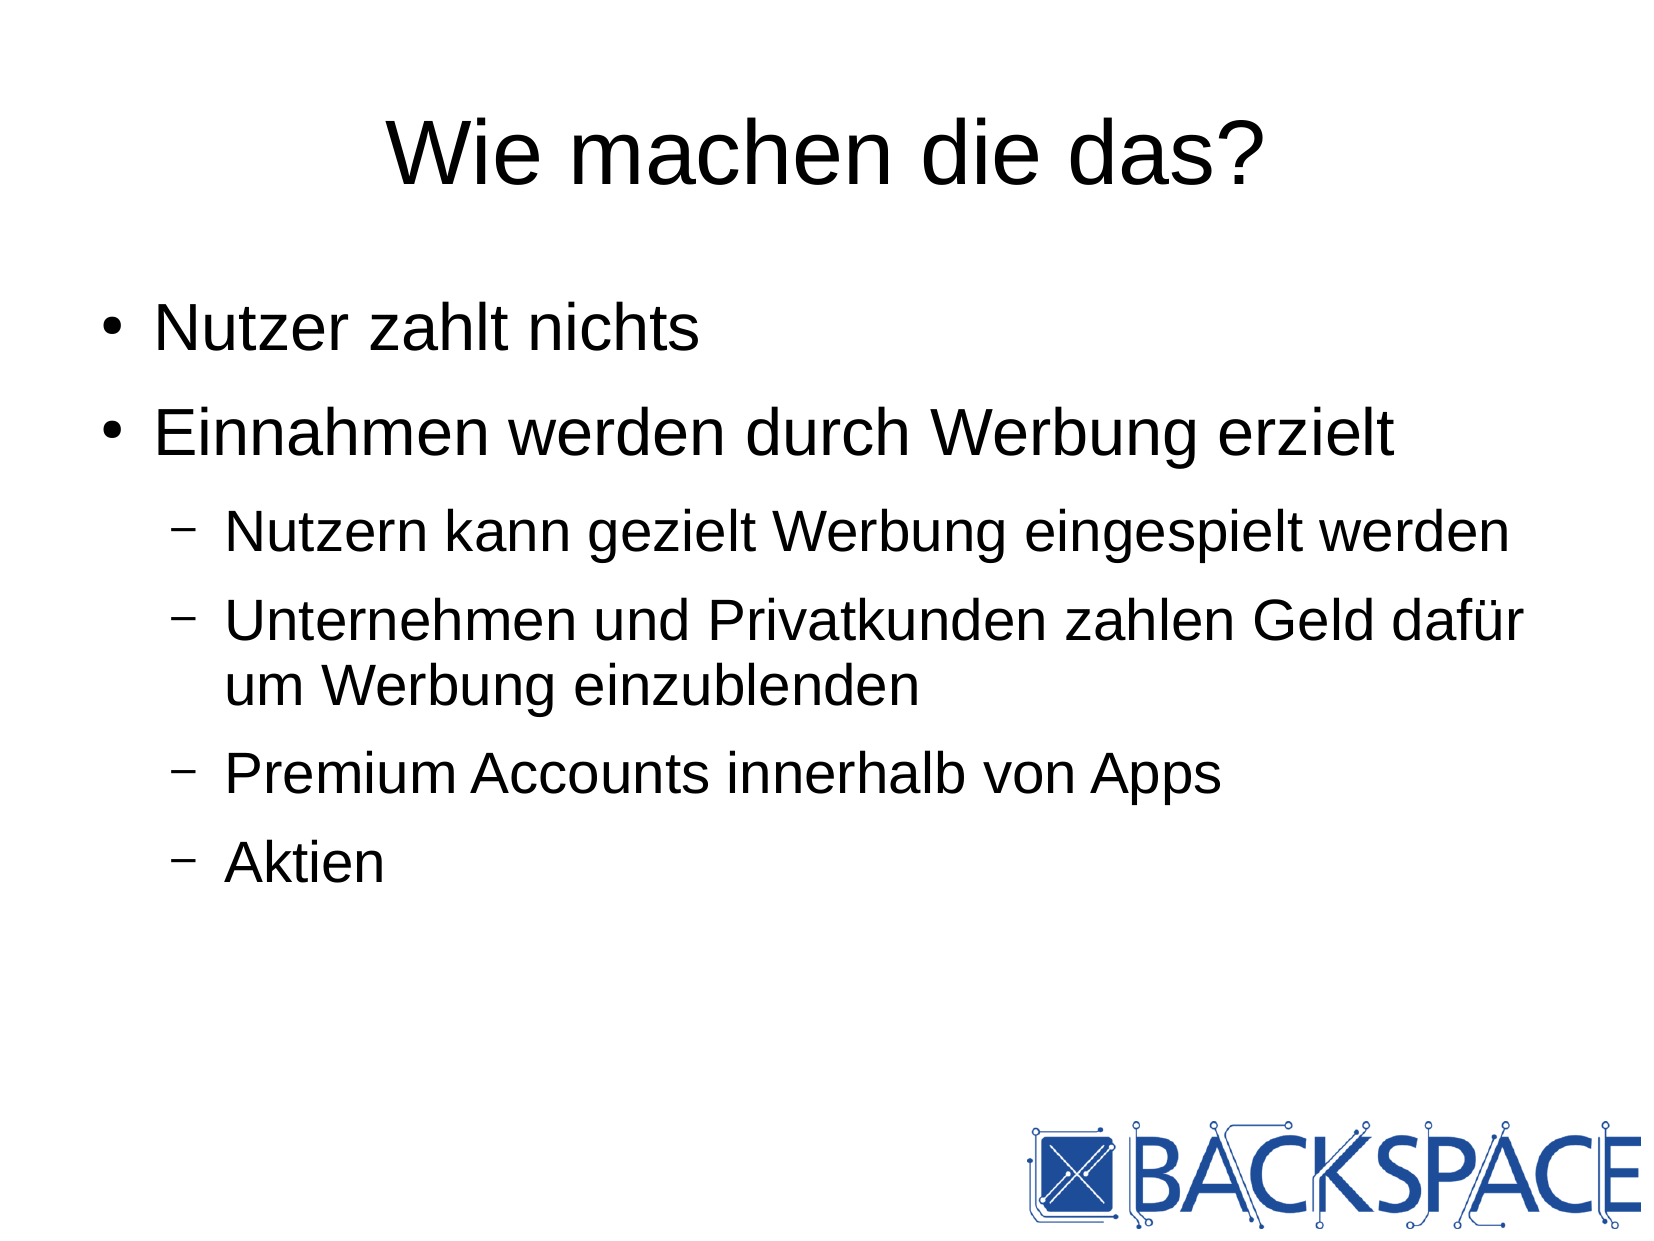

# Wie machen die das?
Nutzer zahlt nichts
Einnahmen werden durch Werbung erzielt
Nutzern kann gezielt Werbung eingespielt werden
Unternehmen und Privatkunden zahlen Geld dafür um Werbung einzublenden
Premium Accounts innerhalb von Apps
Aktien